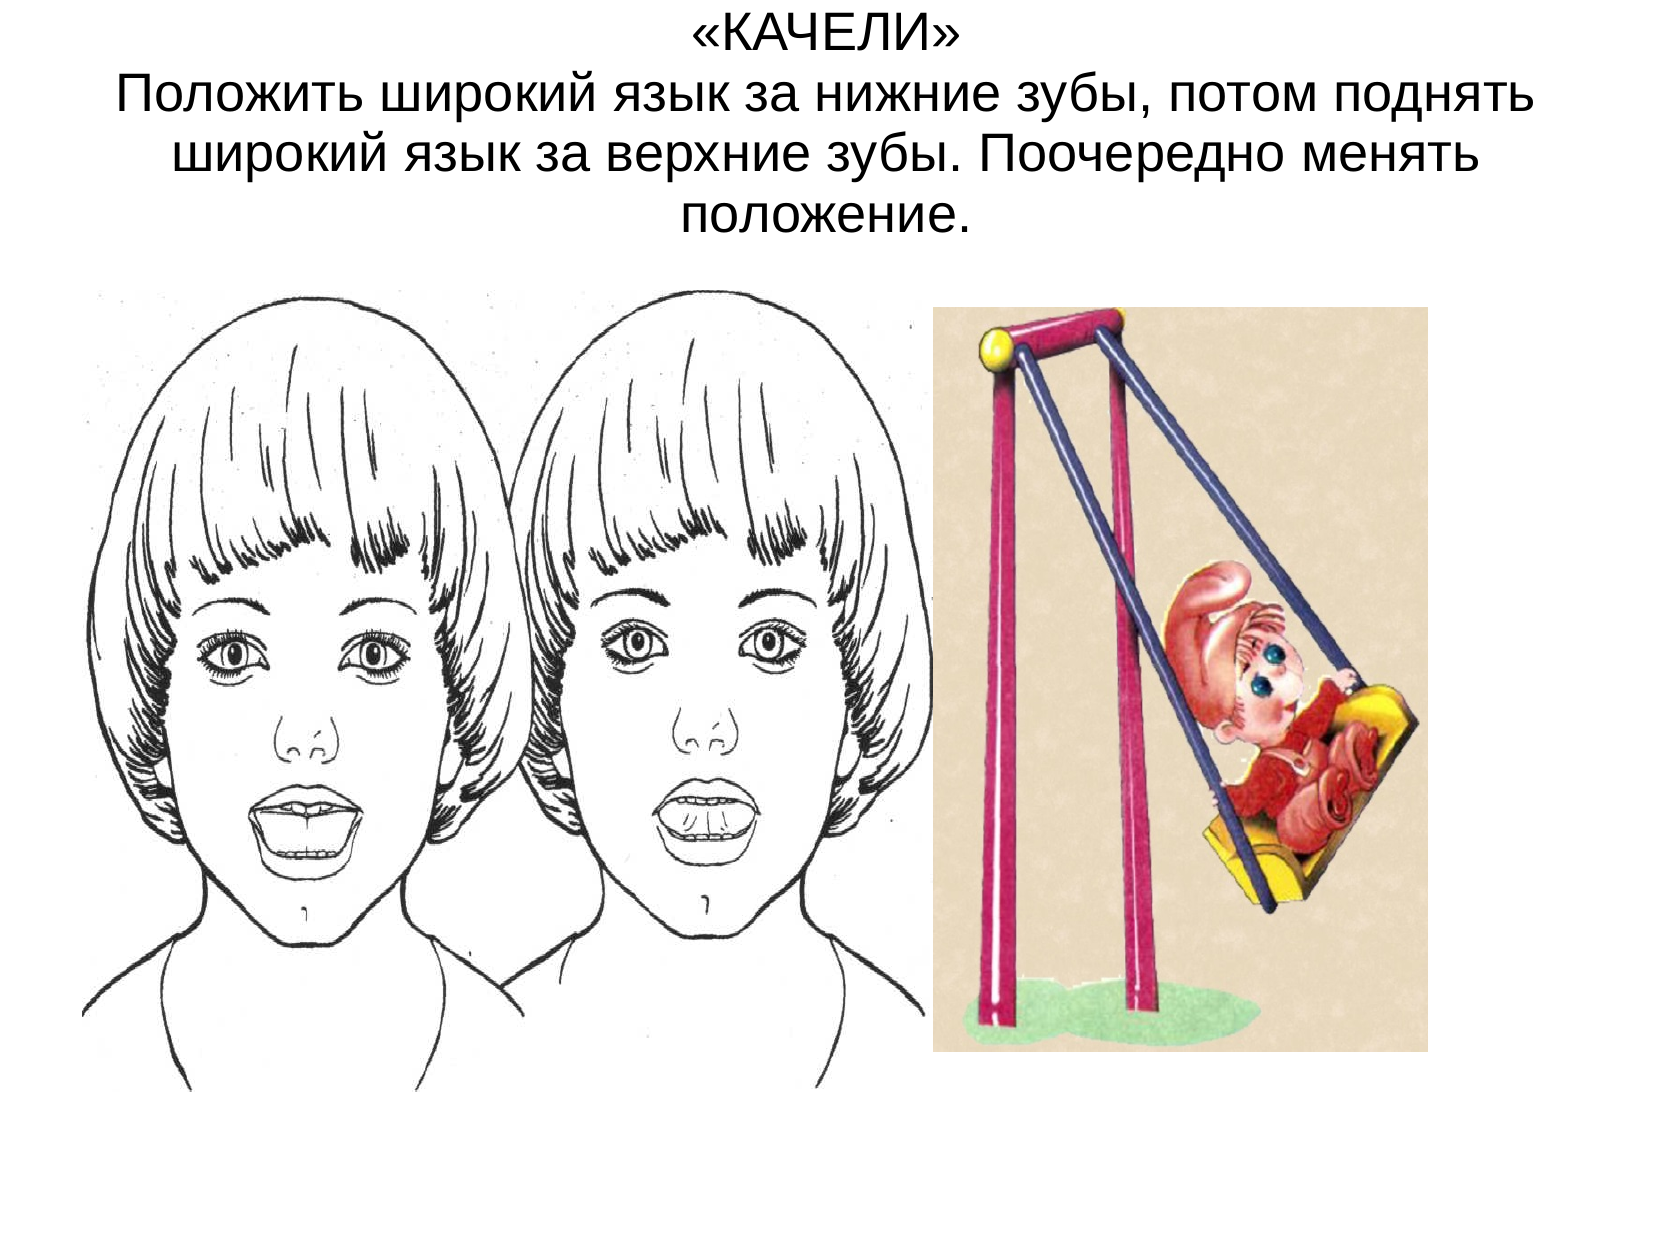

# «КАЧЕЛИ» Положить широкий язык за нижние зубы, потом поднять широкий язык за верхние зубы. Поочередно менять положение.